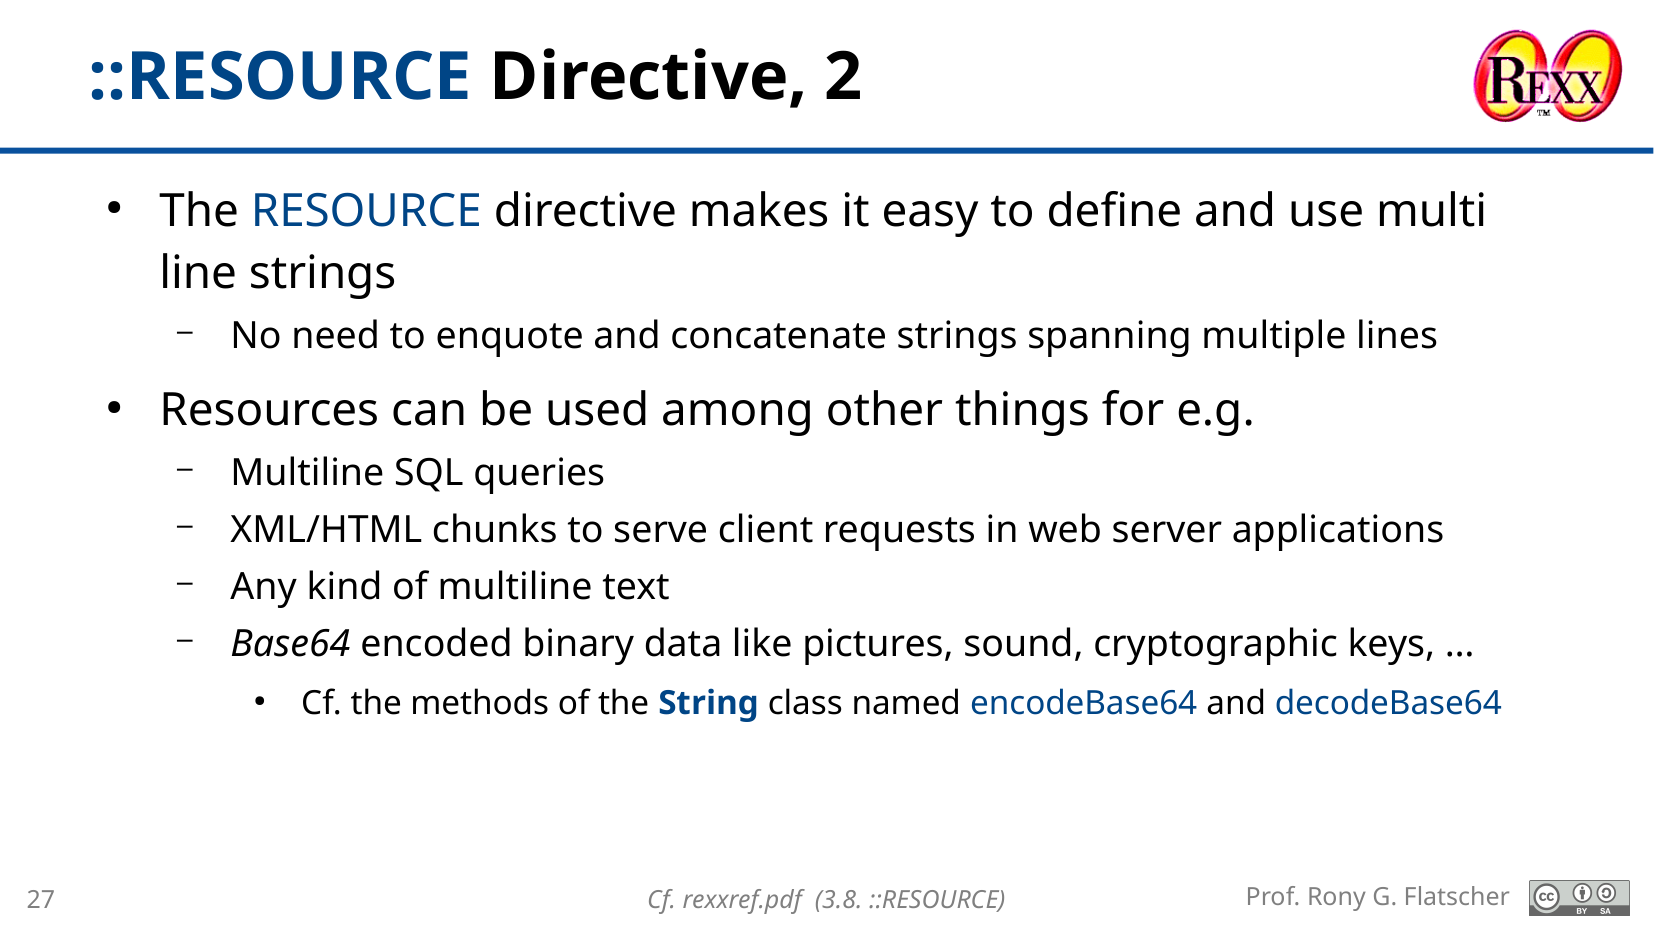

# ::RESOURCE Directive, 2
The RESOURCE directive makes it easy to define and use multi line strings
No need to enquote and concatenate strings spanning multiple lines
Resources can be used among other things for e.g.
Multiline SQL queries
XML/HTML chunks to serve client requests in web server applications
Any kind of multiline text
Base64 encoded binary data like pictures, sound, cryptographic keys, …
Cf. the methods of the String class named encodeBase64 and decodeBase64
Cf. rexxref.pdf (3.8. ::RESOURCE)